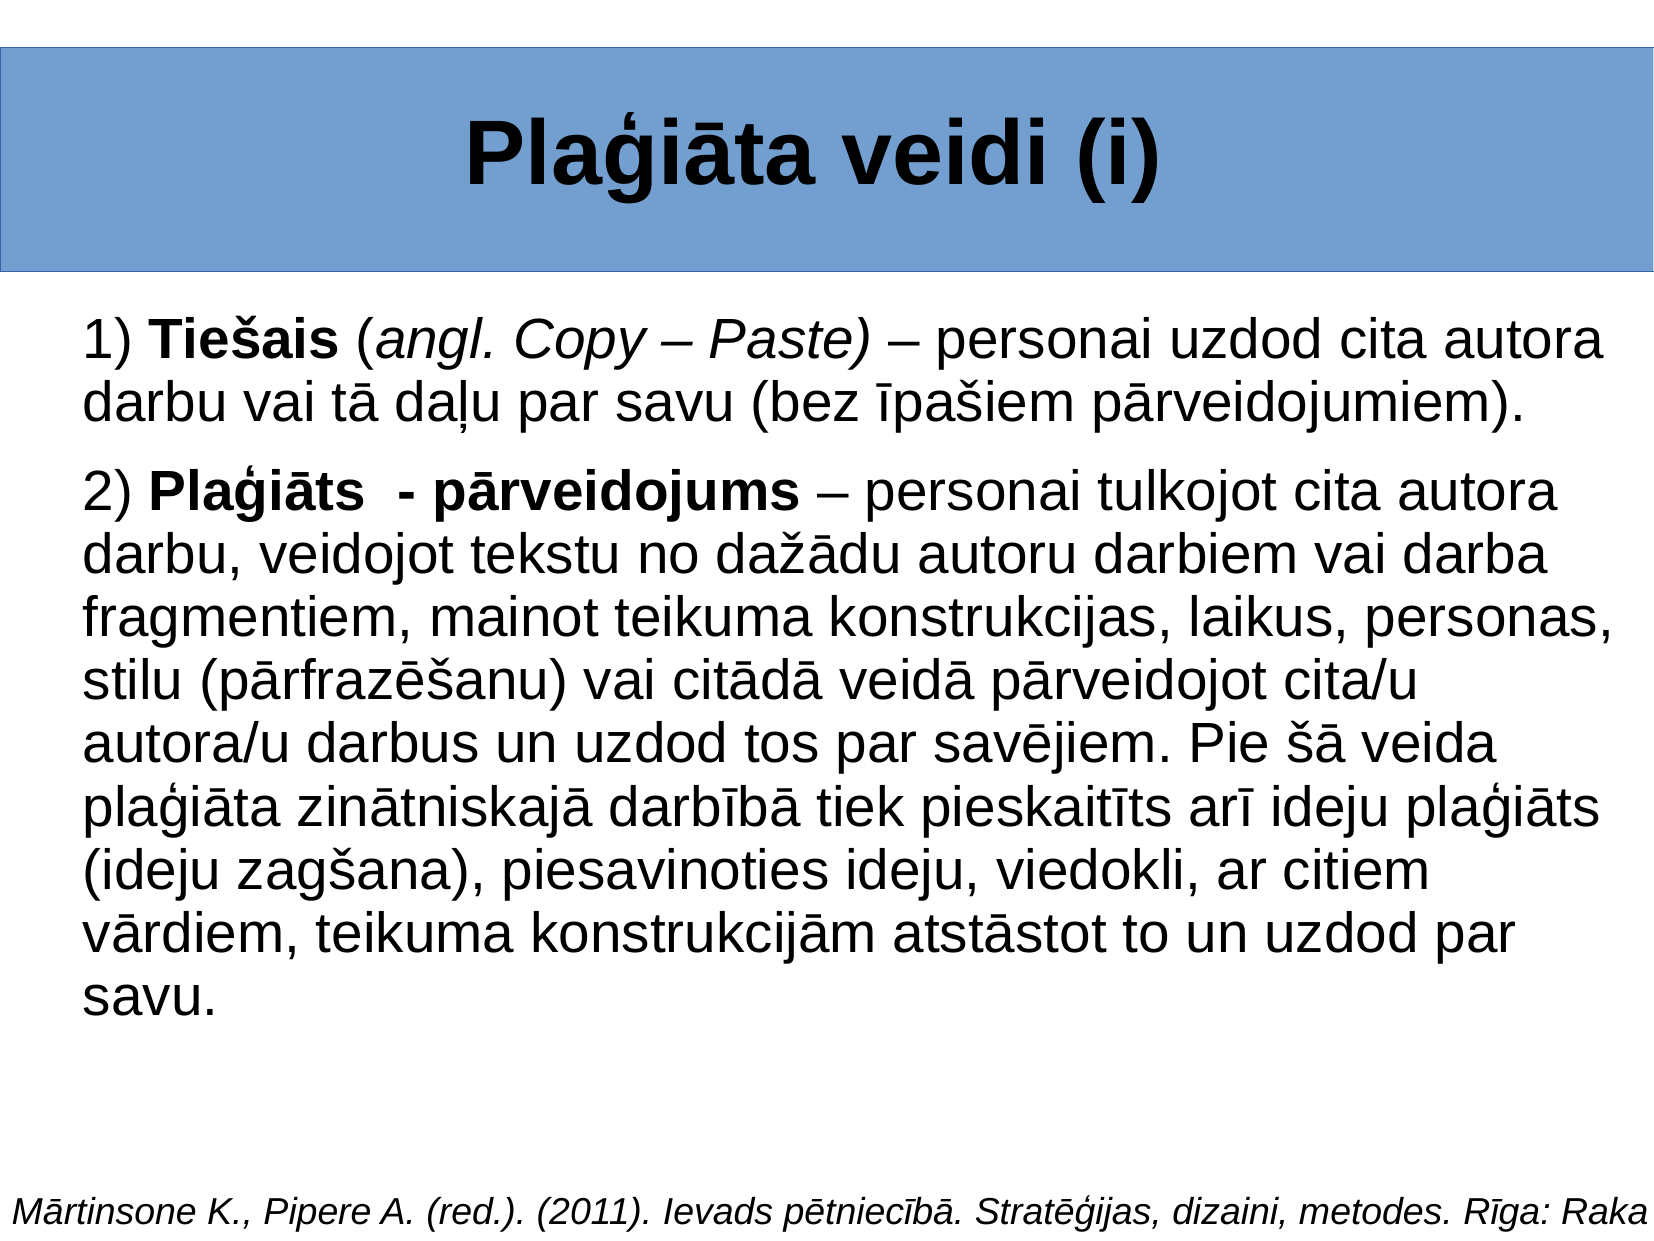

# Plaģiāta veidi (i)
1) Tiešais (angl. Copy – Paste) – personai uzdod cita autora darbu vai tā daļu par savu (bez īpašiem pārveidojumiem).
2) Plaģiāts - pārveidojums – personai tulkojot cita autora darbu, veidojot tekstu no dažādu autoru darbiem vai darba fragmentiem, mainot teikuma konstrukcijas, laikus, personas, stilu (pārfrazēšanu) vai citādā veidā pārveidojot cita/u autora/u darbus un uzdod tos par savējiem. Pie šā veida plaģiāta zinātniskajā darbībā tiek pieskaitīts arī ideju plaģiāts (ideju zagšana), piesavinoties ideju, viedokli, ar citiem vārdiem, teikuma konstrukcijām atstāstot to un uzdod par savu.
Mārtinsone K., Pipere A. (red.). (2011). Ievads pētniecībā. Stratēģijas, dizaini, metodes. Rīga: Raka